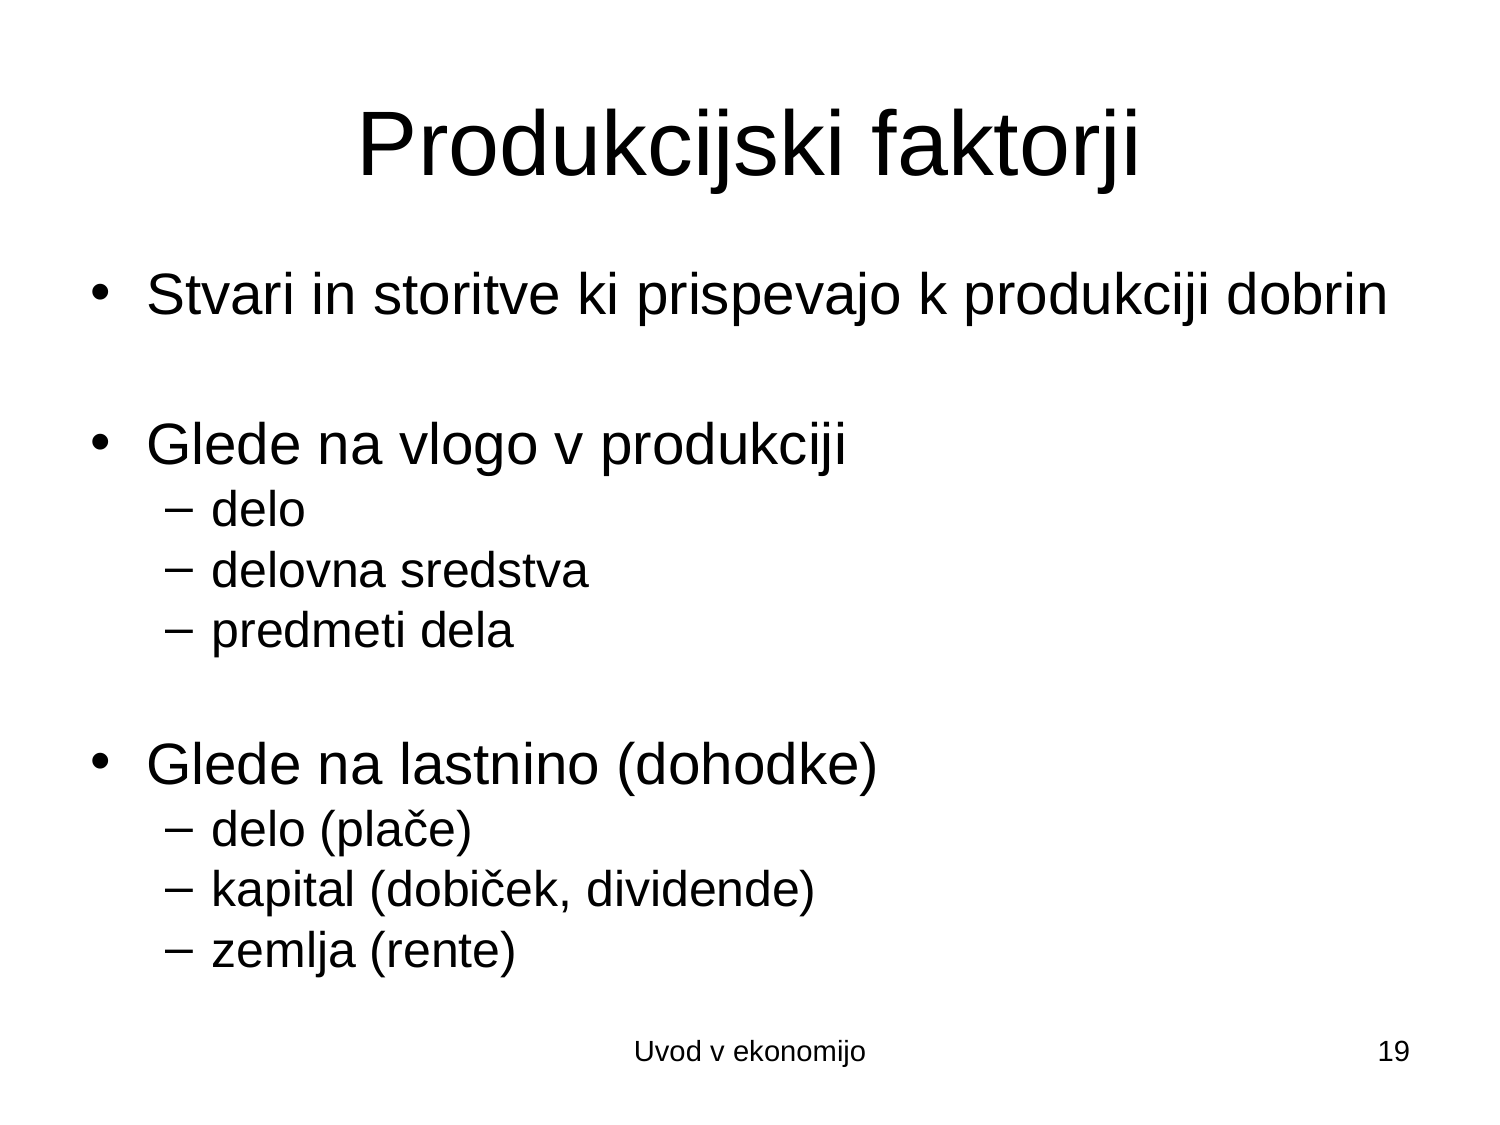

# Produkcijski faktorji
Stvari in storitve ki prispevajo k produkciji dobrin
Glede na vlogo v produkciji
delo
delovna sredstva
predmeti dela
Glede na lastnino (dohodke)
delo (plače)
kapital (dobiček, dividende)
zemlja (rente)
Uvod v ekonomijo